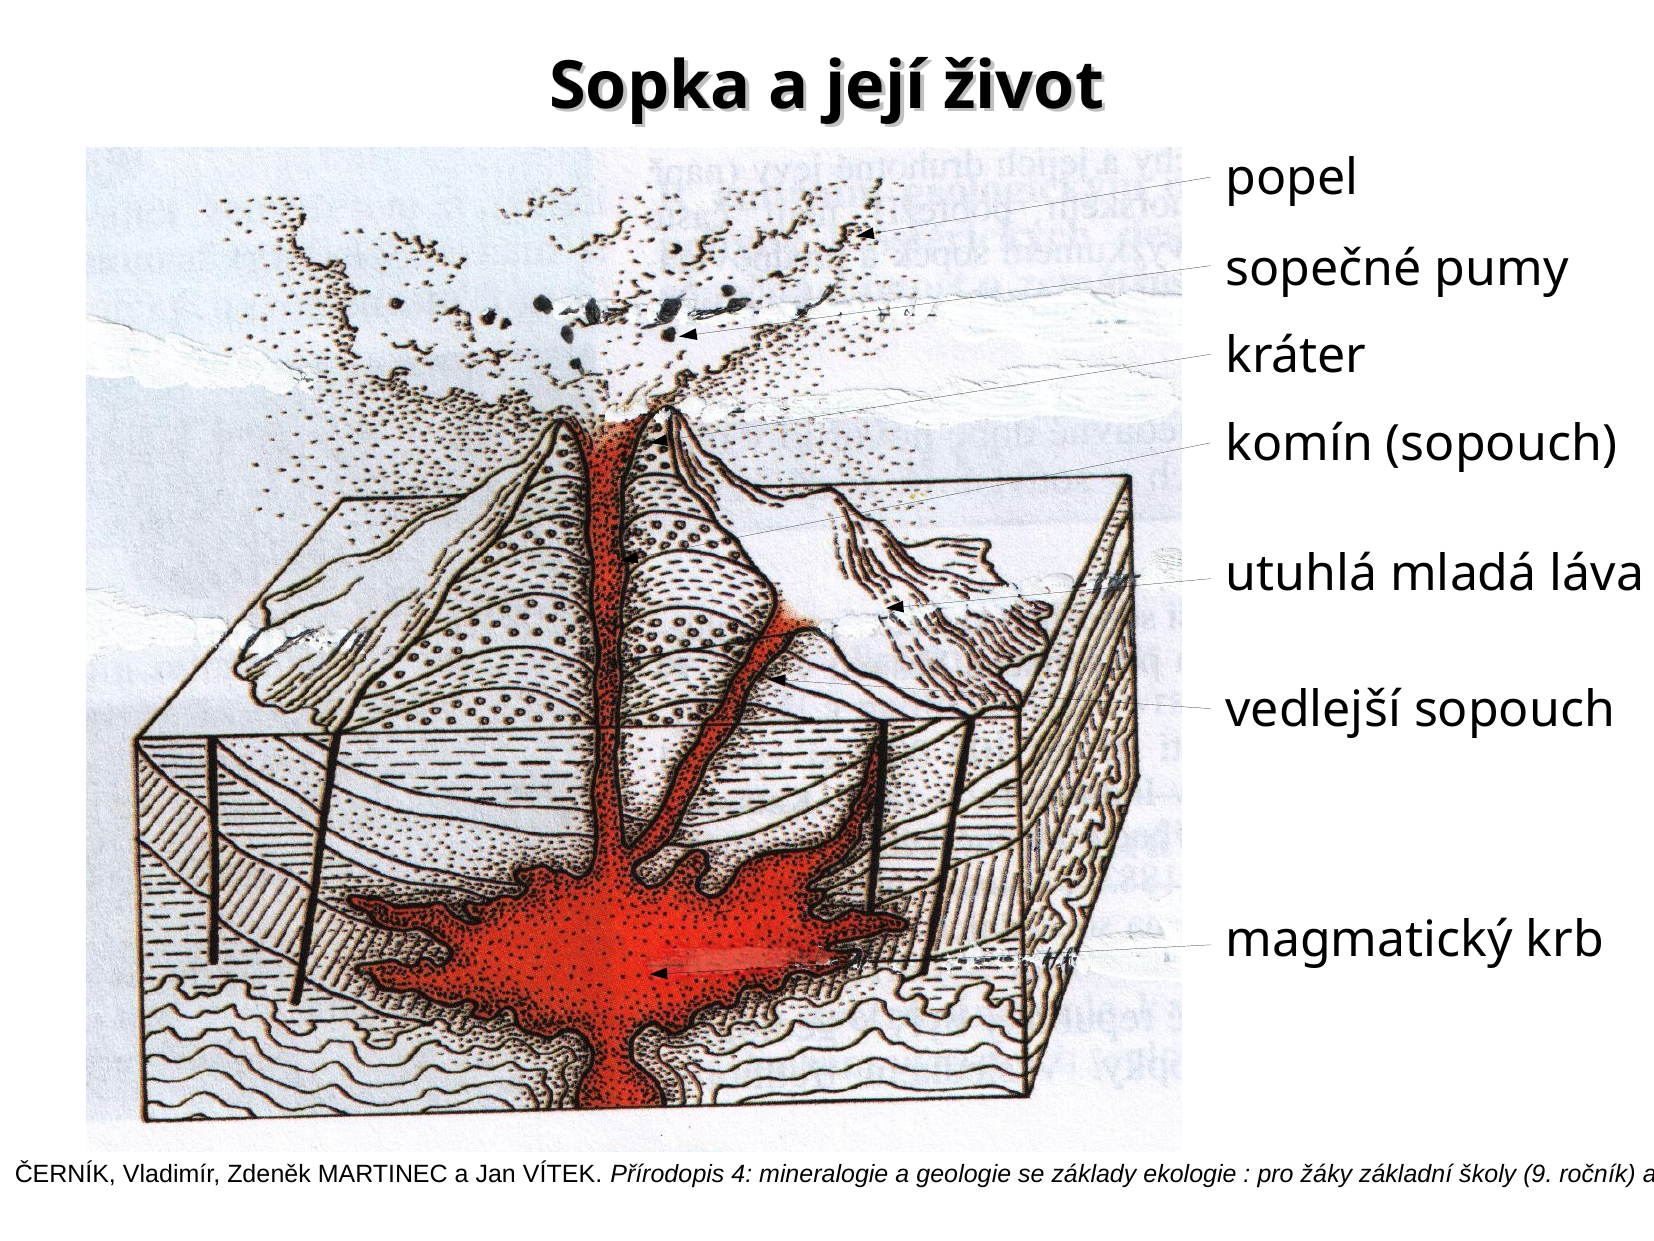

Sopka a její život
popel
sopečné pumy
kráter
komín (sopouch)
utuhlá mladá láva
vedlejší sopouch
magmatický krb
ČERNÍK, Vladimír, Zdeněk MARTINEC a Jan VÍTEK. Přírodopis 4: mineralogie a geologie se základy ekologie : pro žáky základní školy (9. ročník) a nižší ročníky víceletých gymnázií. 2. vyd. Překlad Pavel Kaas. Praha: SPN - pedagogické nakladatelství, 2004, 87 s. ISBN 80-723-5261-X.